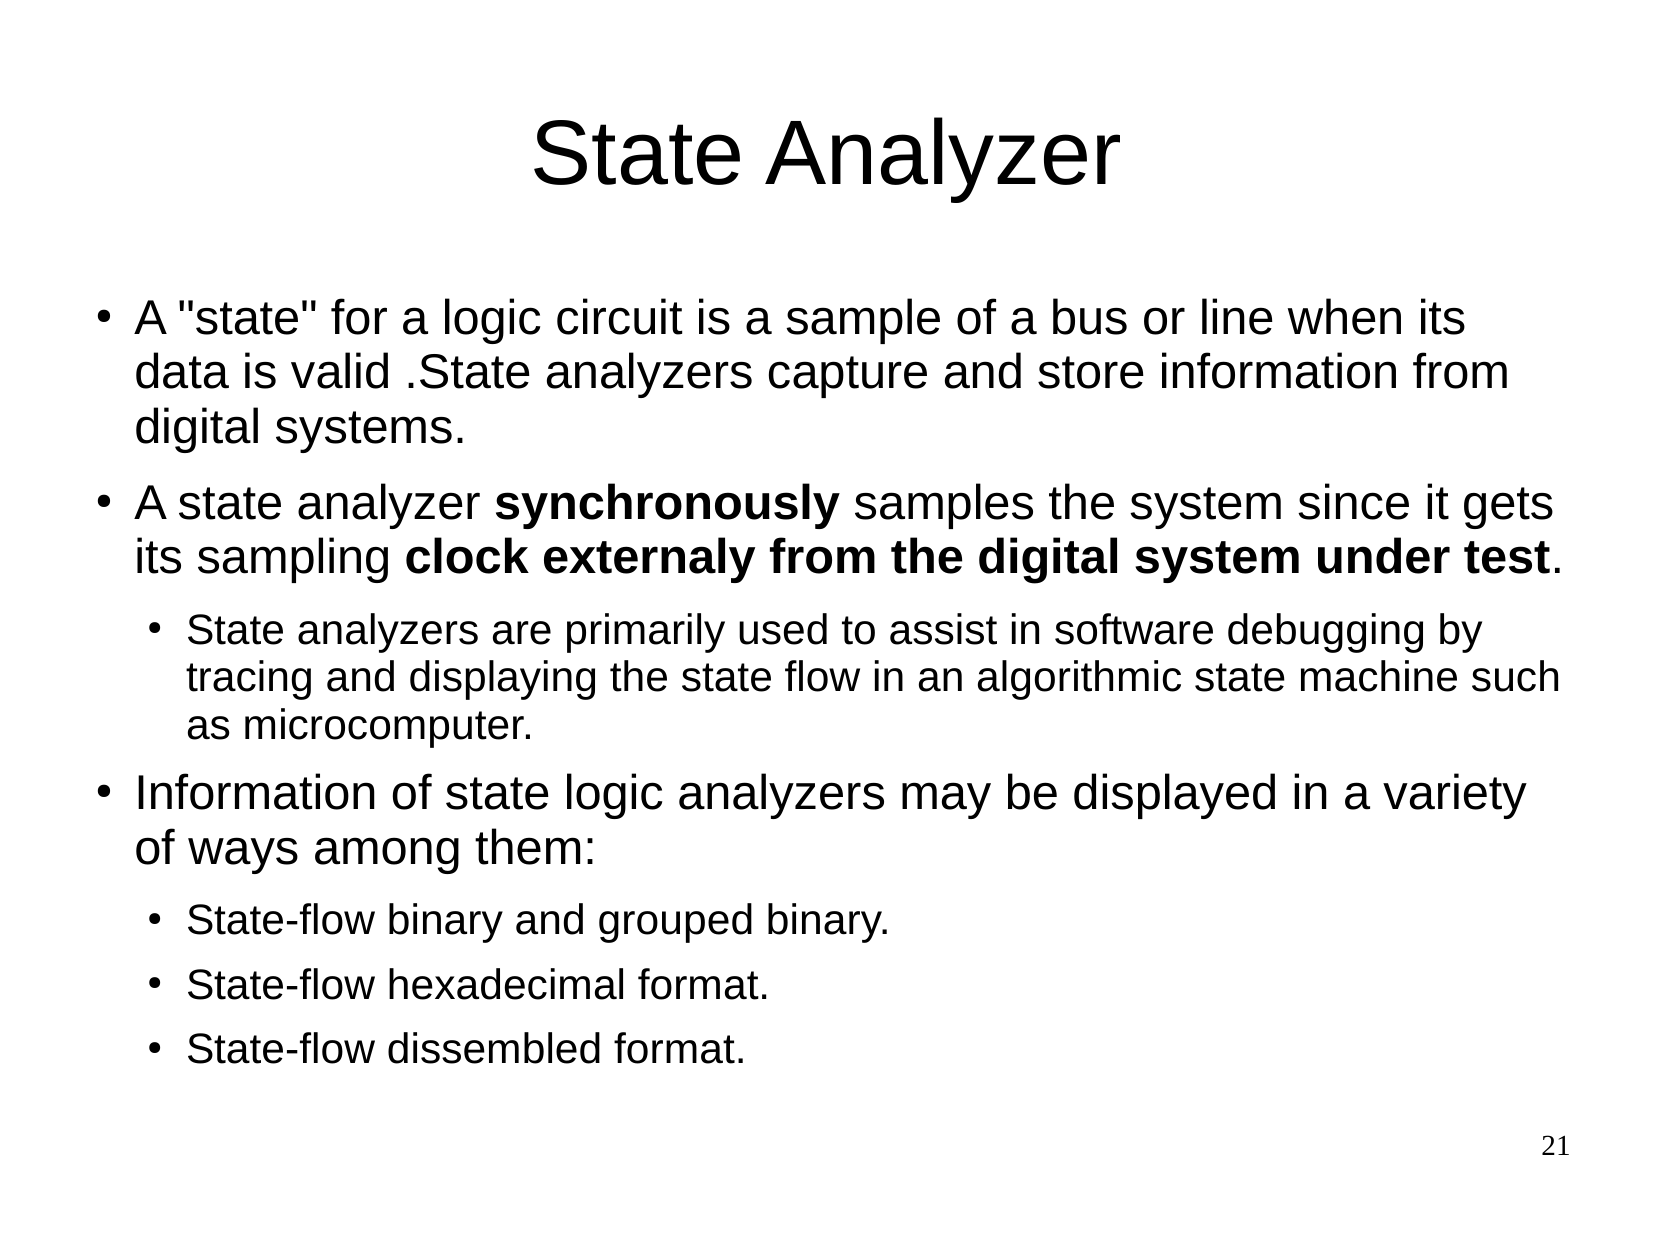

# State Analyzer
A "state" for a logic circuit is a sample of a bus or line when its data is valid .State analyzers capture and store information from digital systems.
A state analyzer synchronously samples the system since it gets its sampling clock externaly from the digital system under test.
State analyzers are primarily used to assist in software debugging by tracing and displaying the state flow in an algorithmic state machine such as microcomputer.
Information of state logic analyzers may be displayed in a variety of ways among them:
State-flow binary and grouped binary.
State-flow hexadecimal format.
State-flow dissembled format.
21